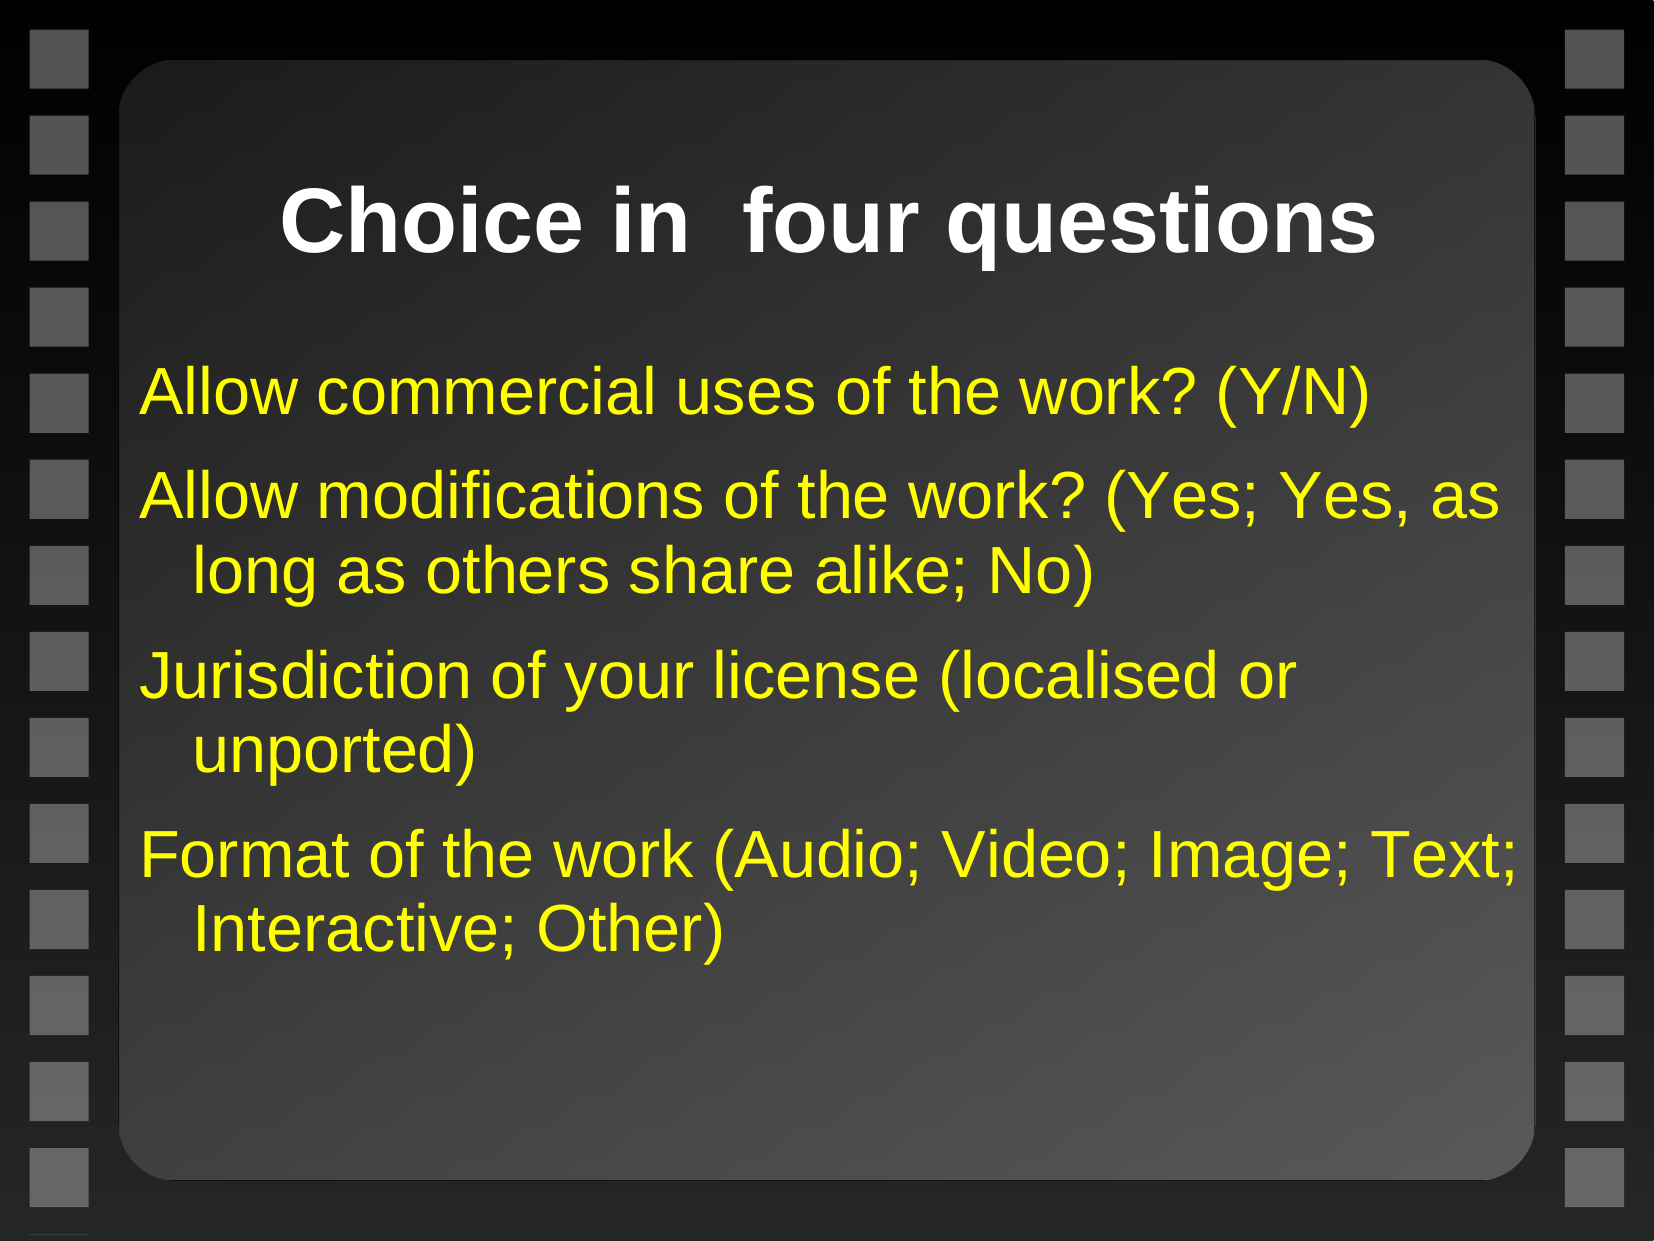

# Choice in four questions
Allow commercial uses of the work? (Y/N)
Allow modifications of the work? (Yes; Yes, as long as others share alike; No)
Jurisdiction of your license (localised or unported)
Format of the work (Audio; Video; Image; Text; Interactive; Other)